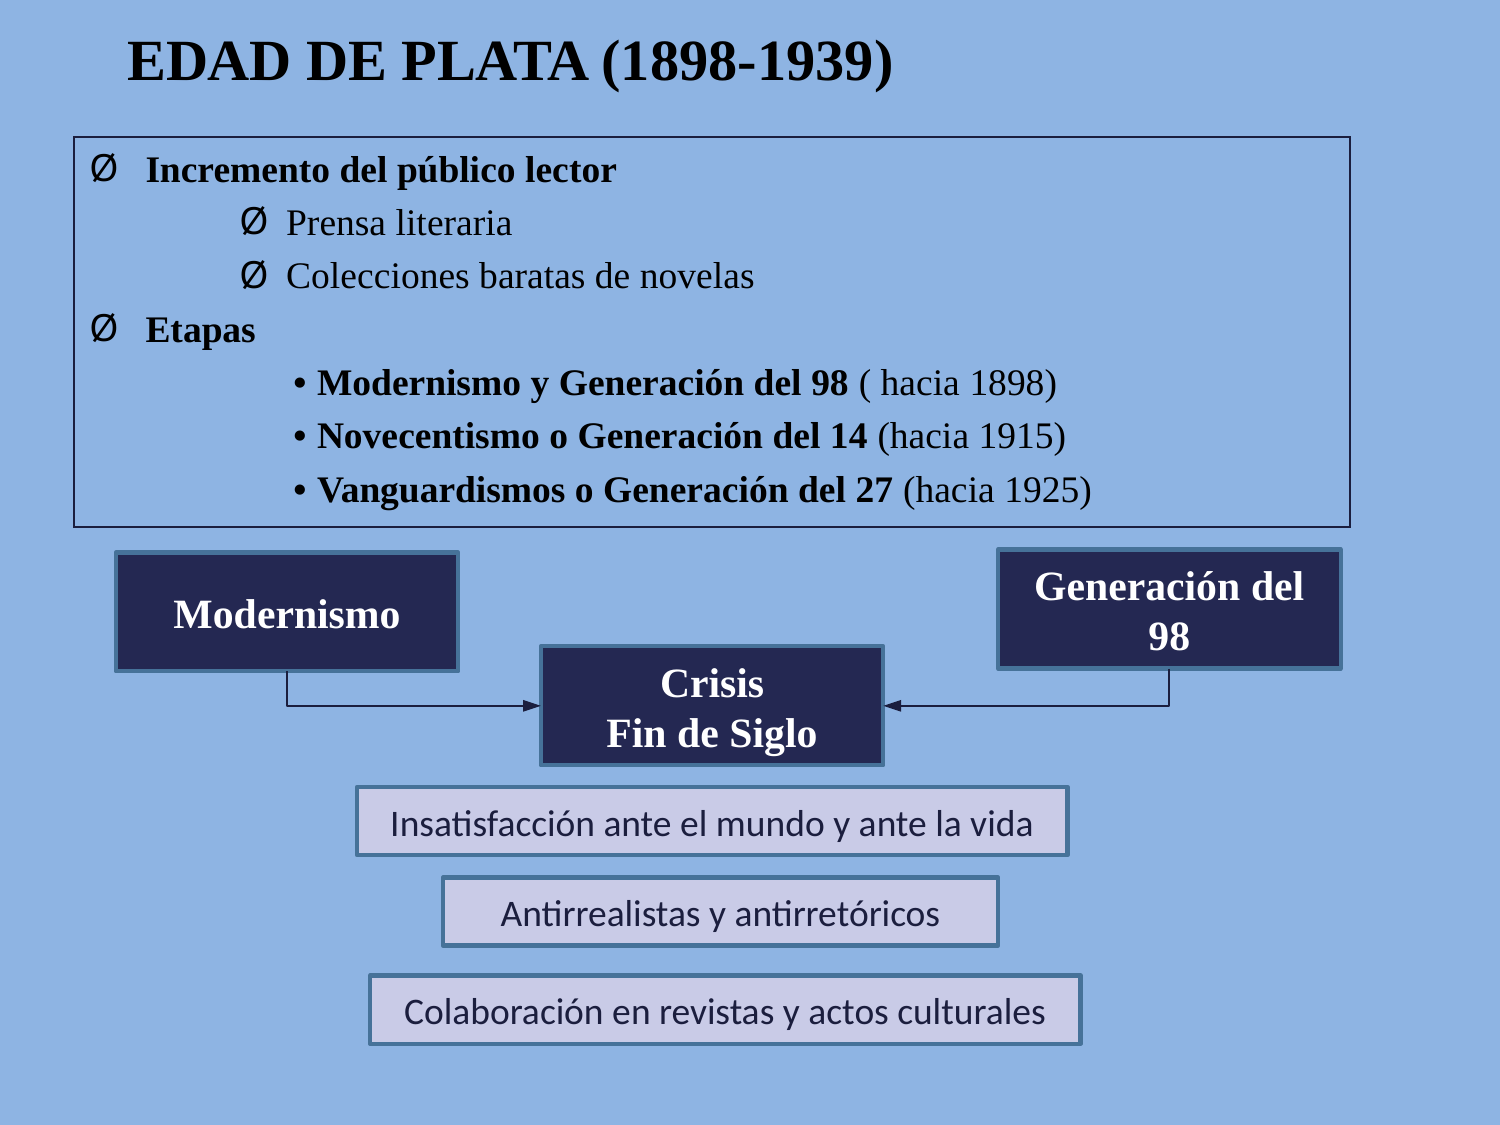

EDAD DE PLATA (1898-1939)
Incremento del público lector
Prensa literaria
Colecciones baratas de novelas
Etapas
		• Modernismo y Generación del 98 ( hacia 1898)
 		• Novecentismo o Generación del 14 (hacia 1915)
 		• Vanguardismos o Generación del 27 (hacia 1925)
Generación del 98
Modernismo
Crisis
Fin de Siglo
Insatisfacción ante el mundo y ante la vida
Antirrealistas y antirretóricos
Colaboración en revistas y actos culturales